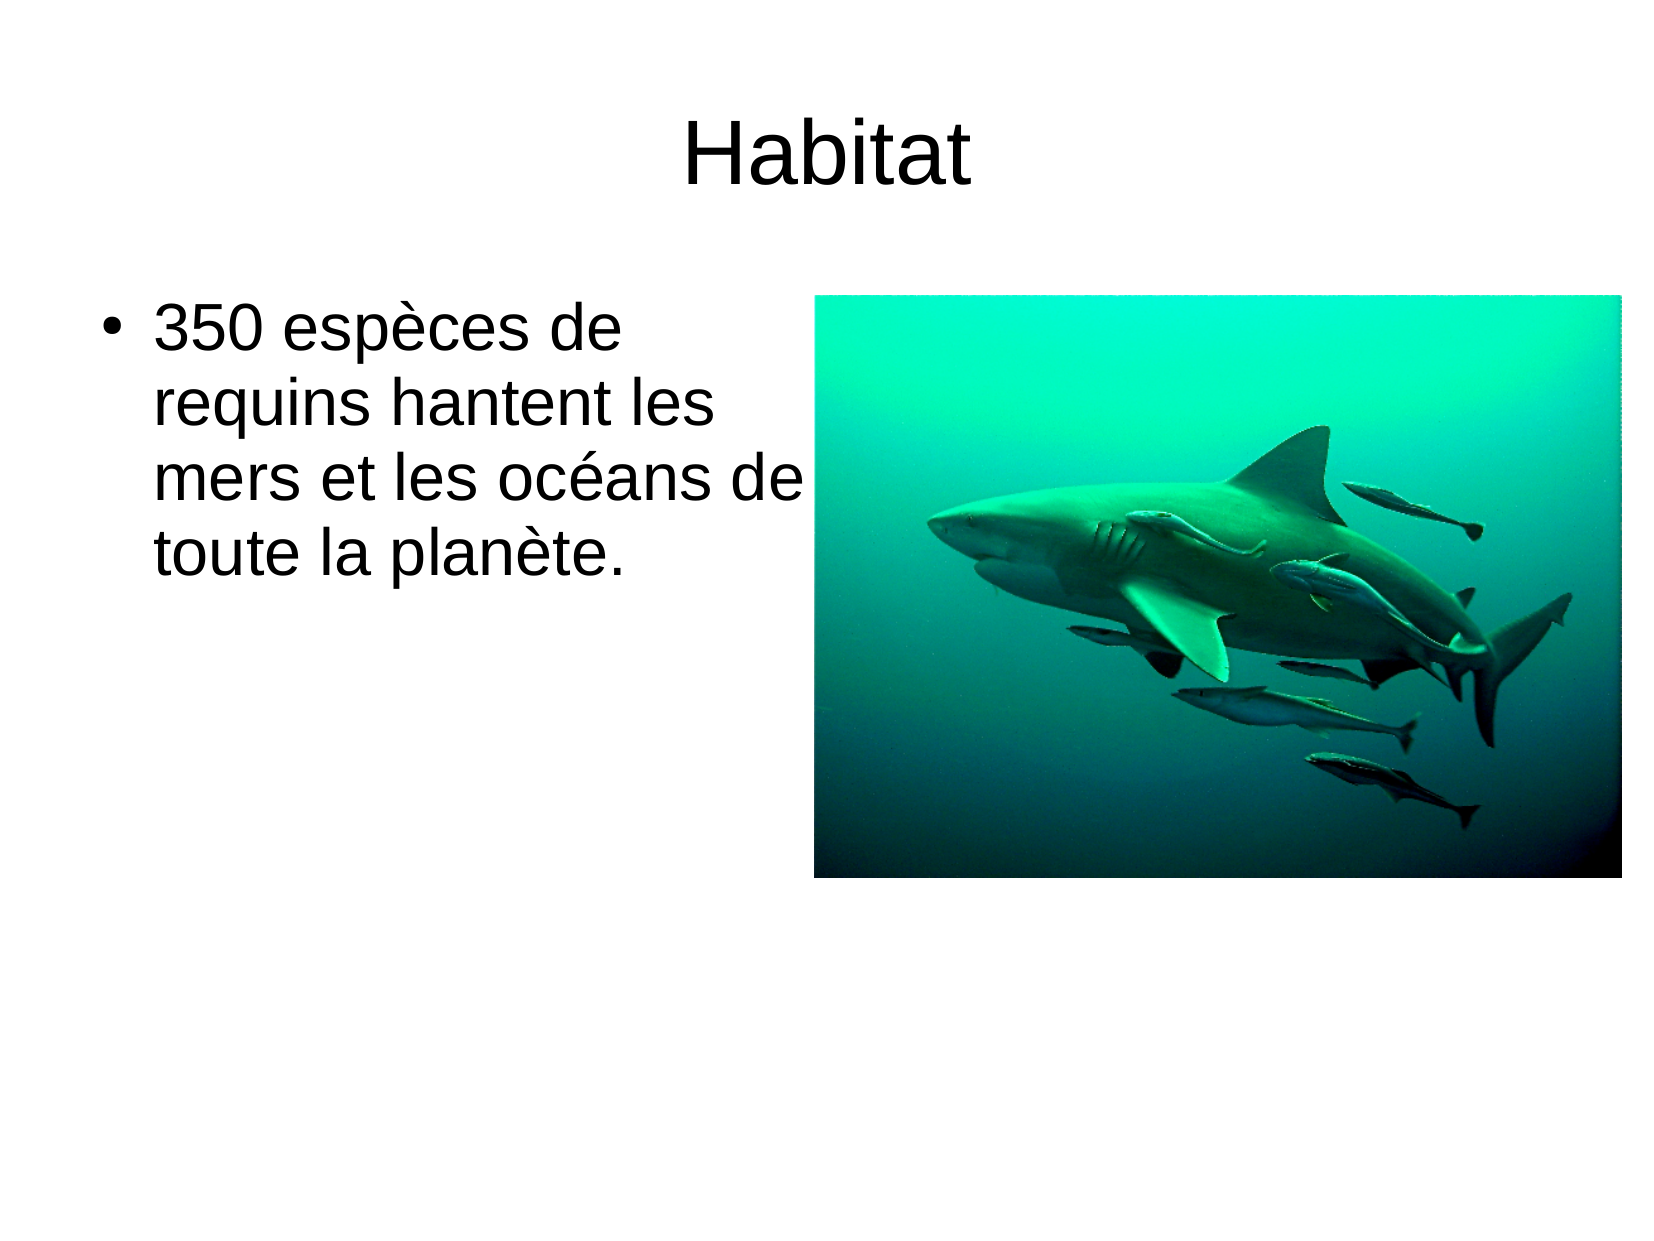

# Habitat
350 espèces de requins hantent les mers et les océans de toute la planète.